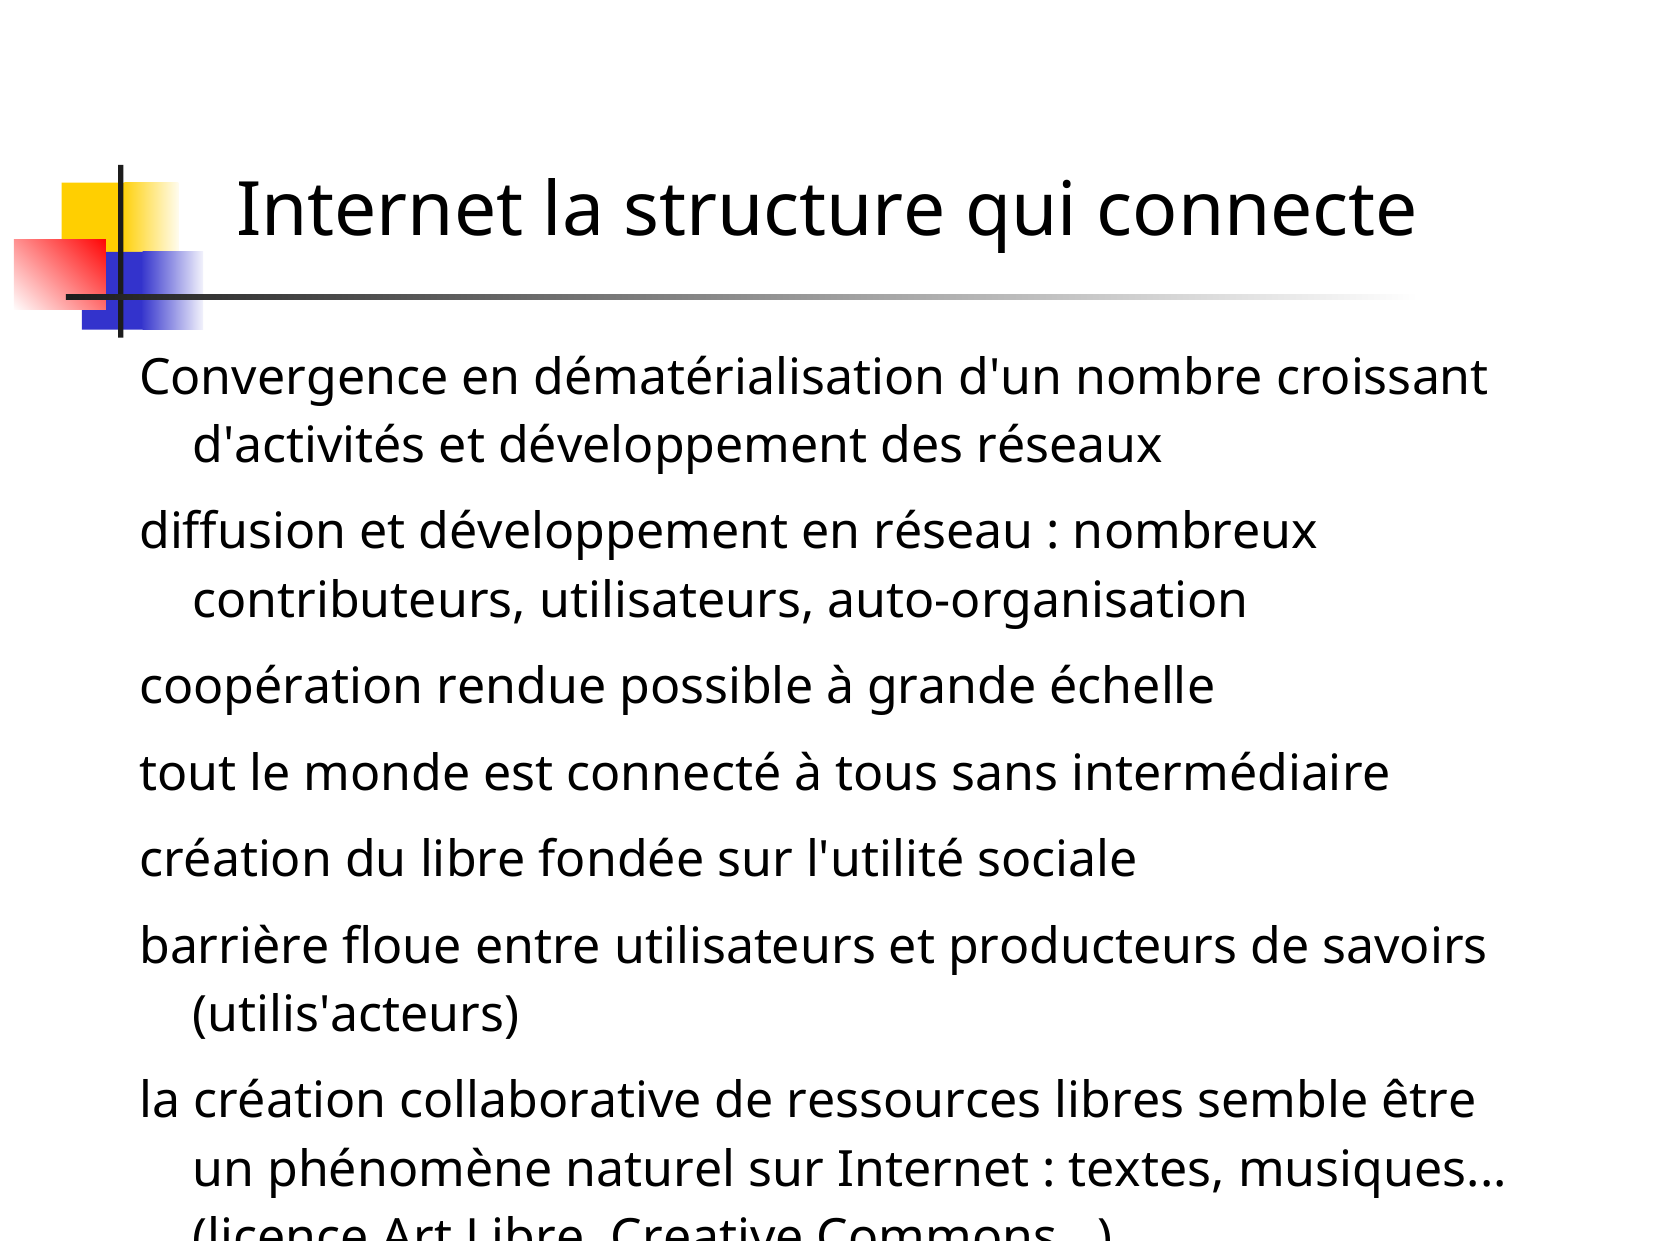

# Internet la structure qui connecte
Convergence en dématérialisation d'un nombre croissant d'activités et développement des réseaux
diffusion et développement en réseau : nombreux contributeurs, utilisateurs, auto-organisation
coopération rendue possible à grande échelle
tout le monde est connecté à tous sans intermédiaire
création du libre fondée sur l'utilité sociale
barrière floue entre utilisateurs et producteurs de savoirs (utilis'acteurs)
la création collaborative de ressources libres semble être un phénomène naturel sur Internet : textes, musiques... (licence Art Libre, Creative Commons...)